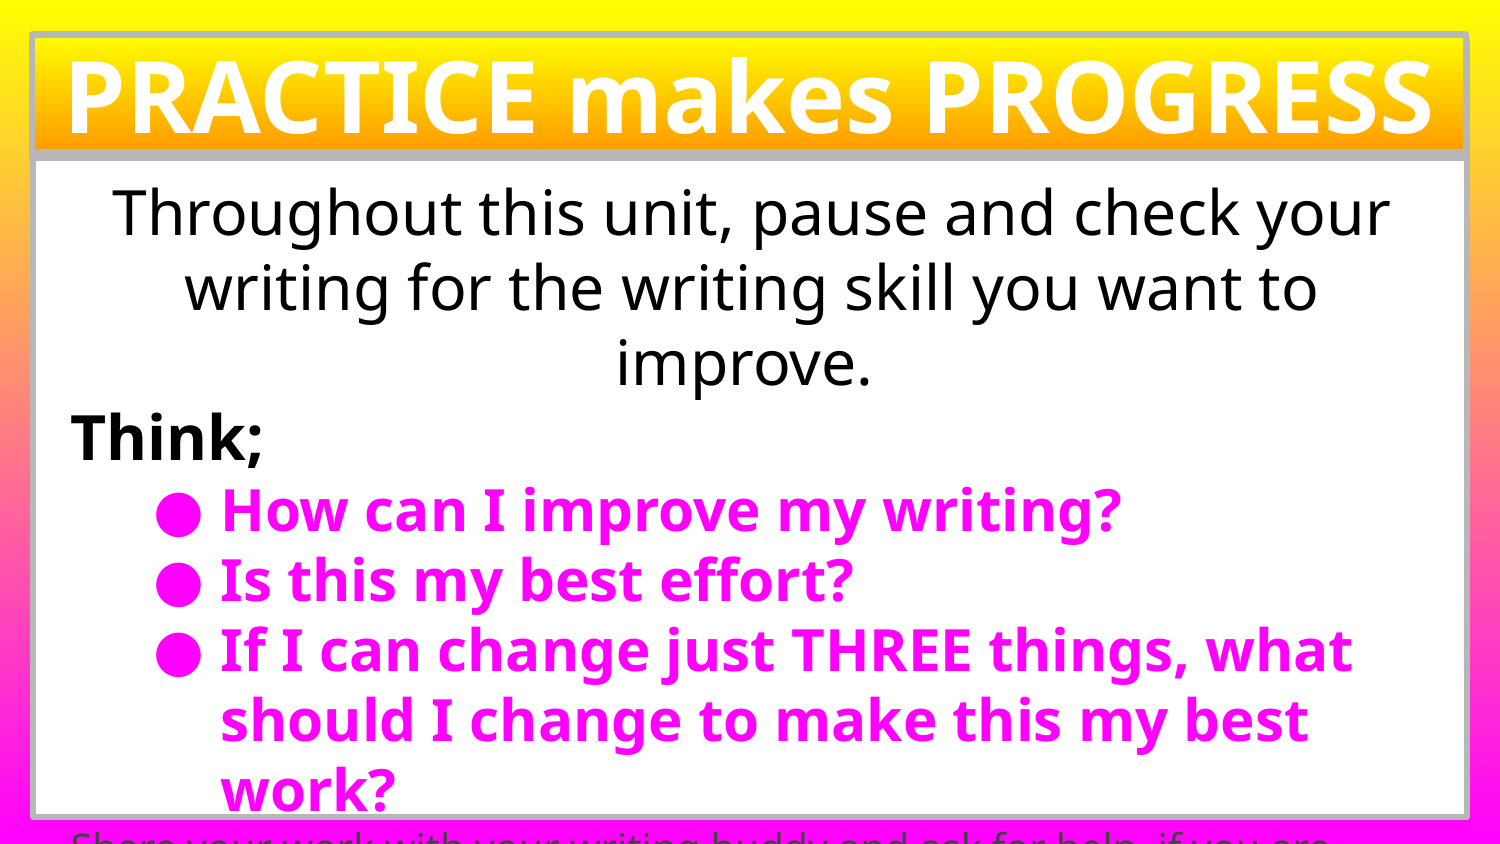

PRACTICE makes PROGRESS
Throughout this unit, pause and check your writing for the writing skill you want to improve.
Think;
How can I improve my writing?
Is this my best effort?
If I can change just THREE things, what should I change to make this my best work?
Share your work with your writing buddy and ask for help, if you are struggling.